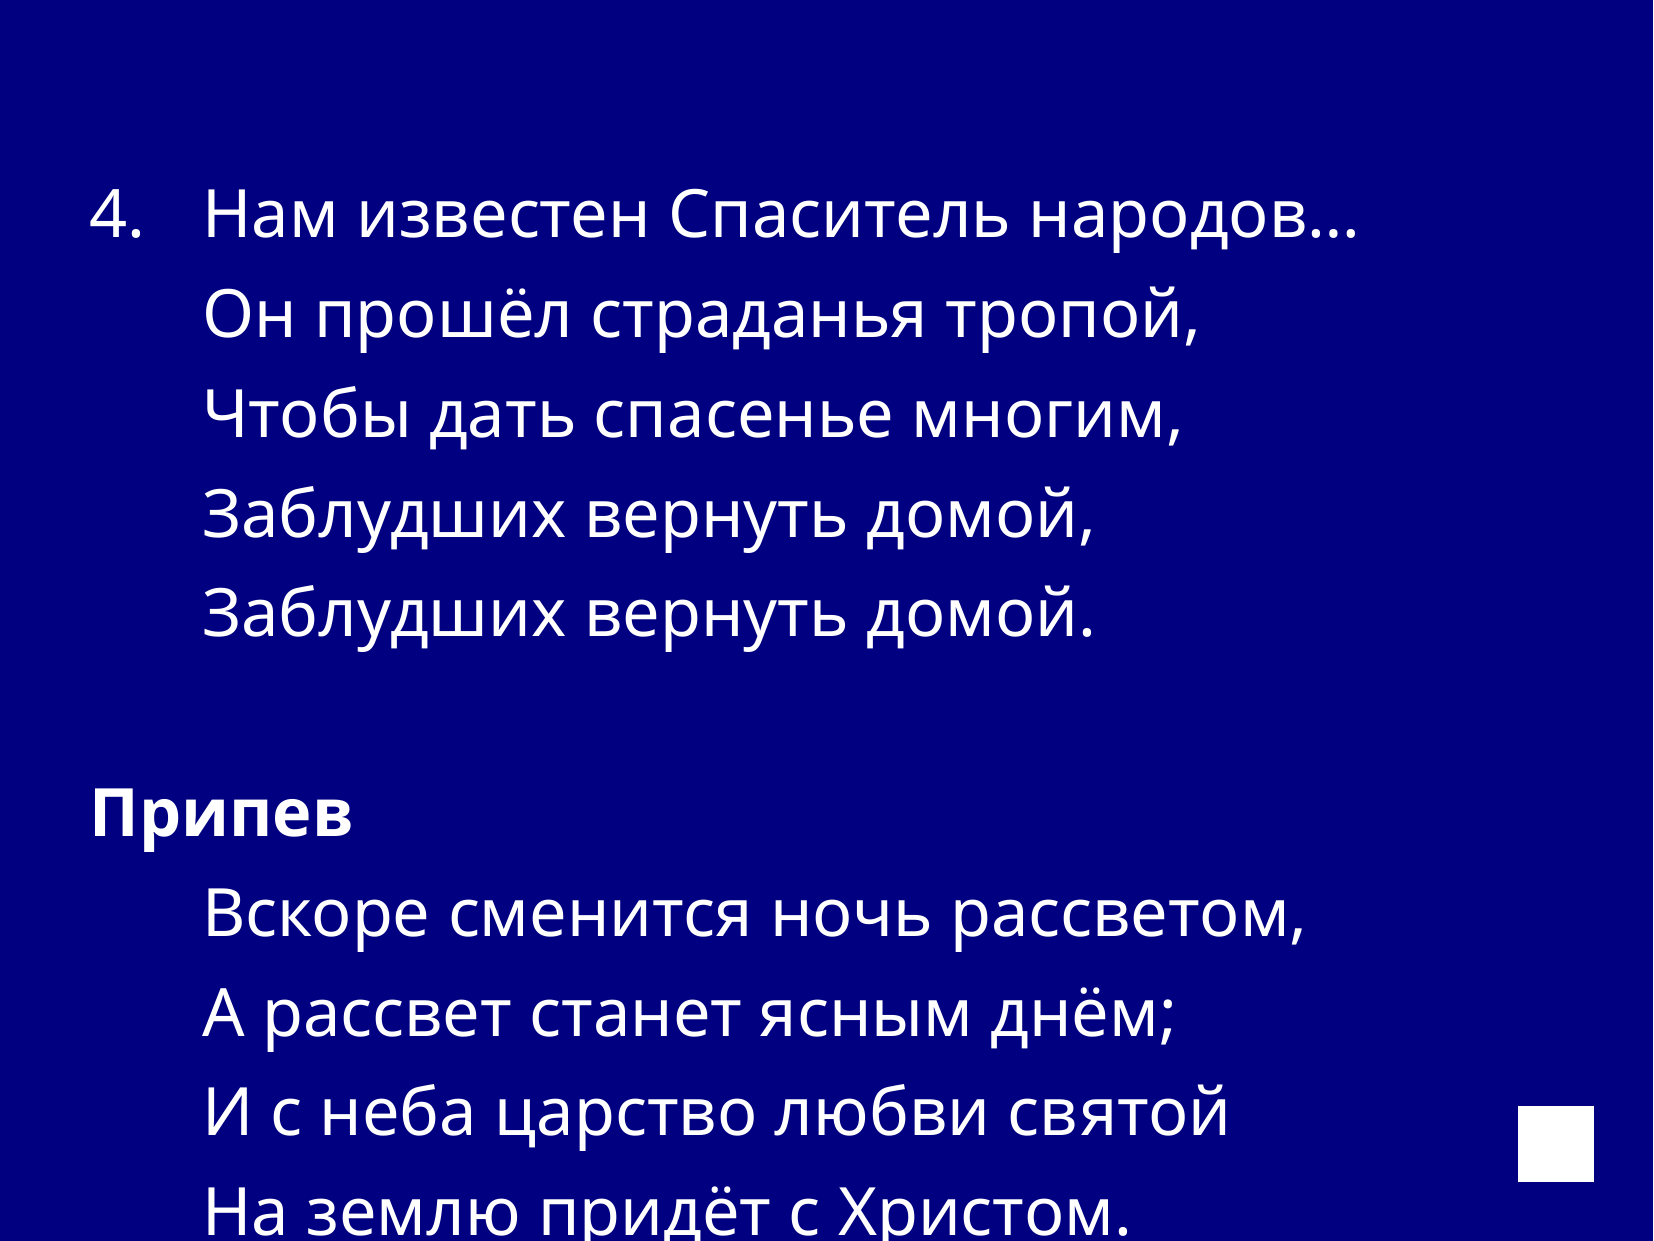

4.	Нам известен Спаситель народов…
	Он прошёл страданья тропой,
	Чтобы дать спасенье многим,
	Заблудших вернуть домой,
	Заблудших вернуть домой.
Припев
	Вскоре сменится ночь рассветом,
	А рассвет станет ясным днём;
	И с неба царство любви святой
	На землю придёт с Христом.